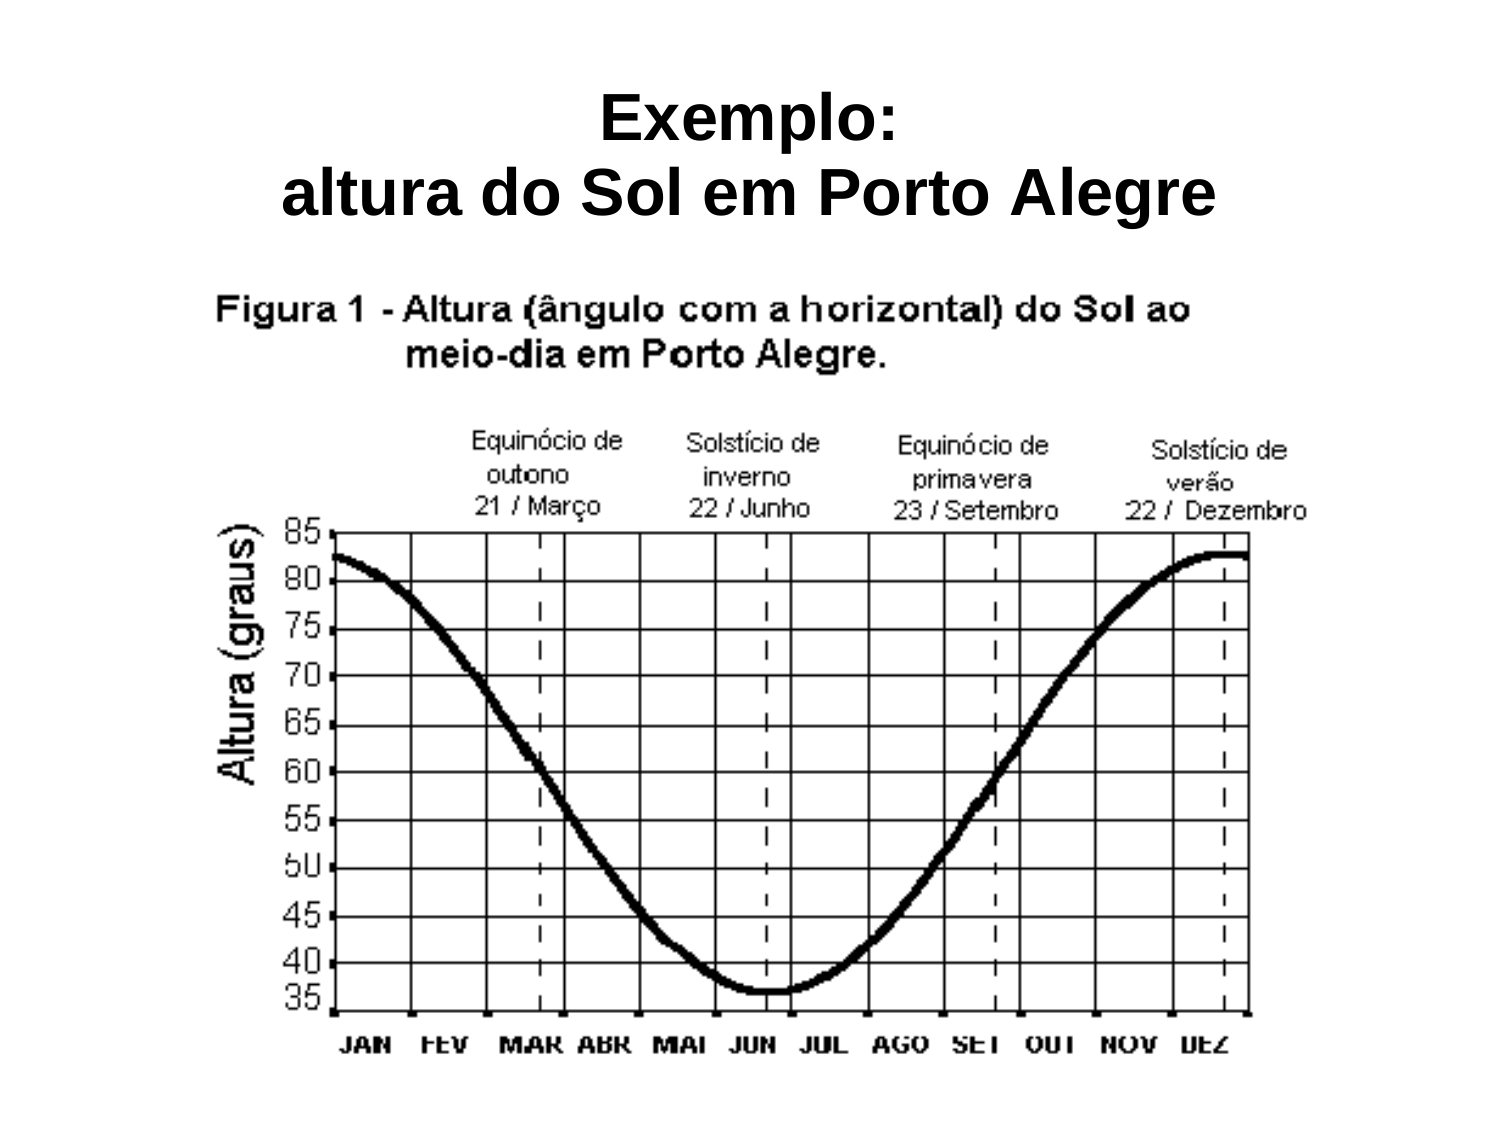

# Exemplo: altura do Sol em Porto Alegre